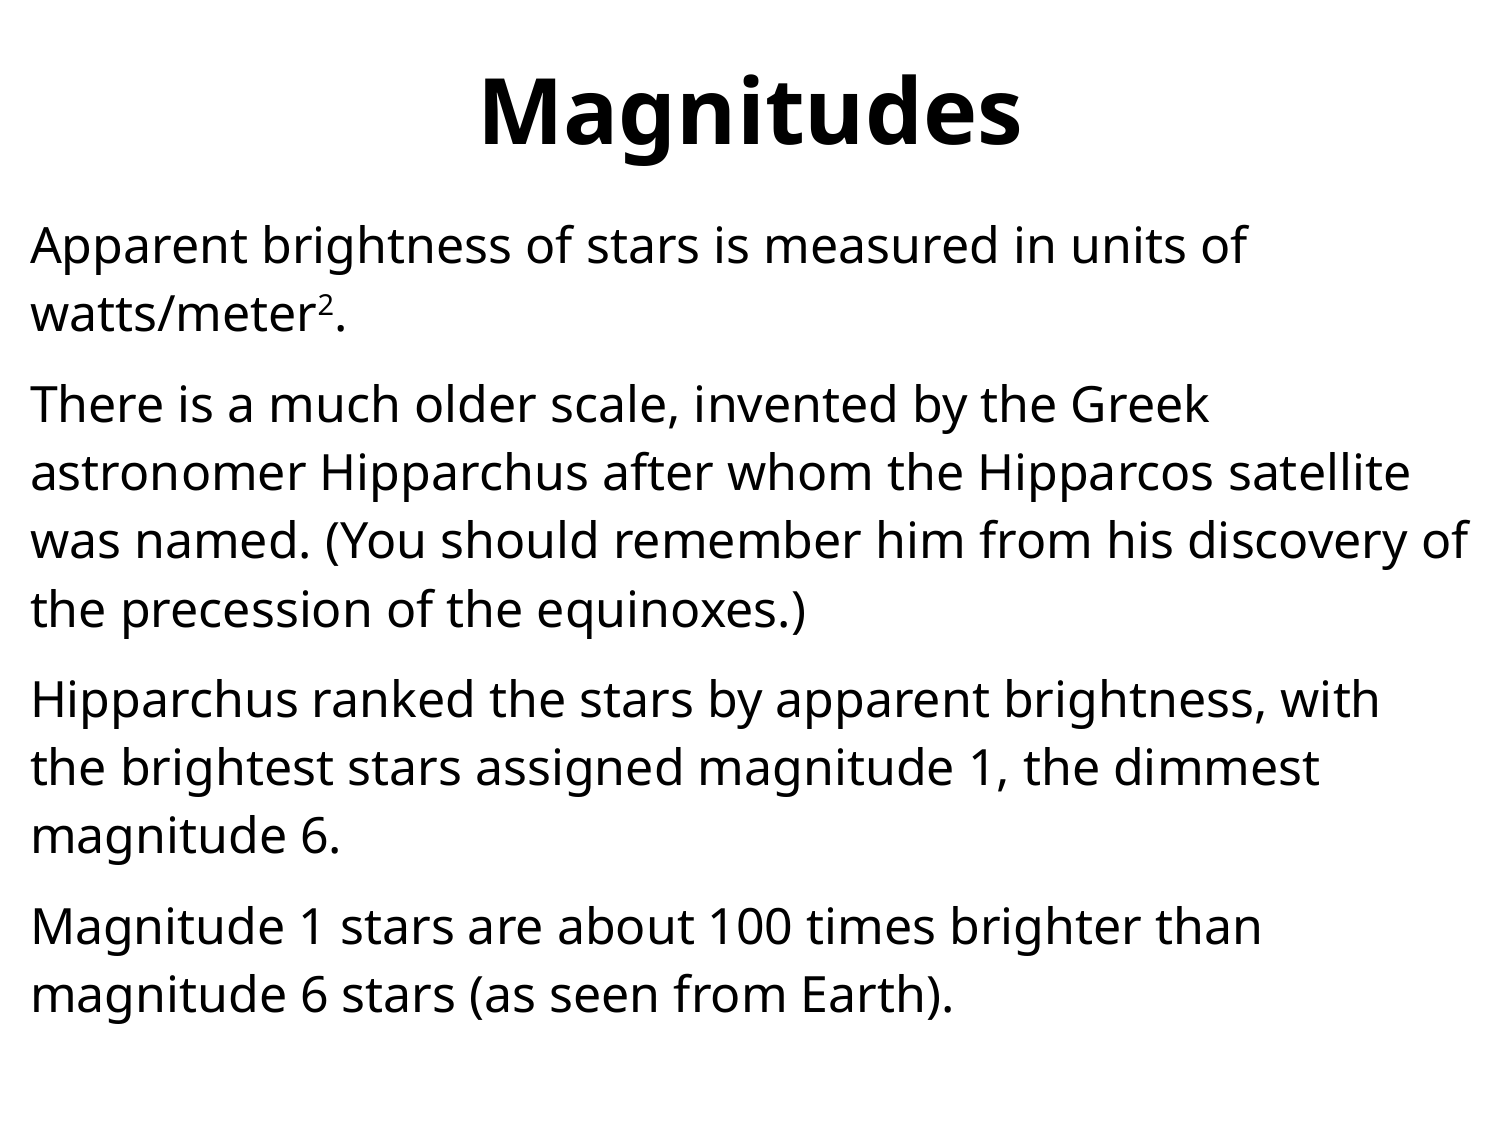

# Magnitudes
Apparent brightness of stars is measured in units of watts/meter2.
There is a much older scale, invented by the Greek astronomer Hipparchus after whom the Hipparcos satellite was named. (You should remember him from his discovery of the precession of the equinoxes.)
Hipparchus ranked the stars by apparent brightness, with the brightest stars assigned magnitude 1, the dimmest magnitude 6.
Magnitude 1 stars are about 100 times brighter than magnitude 6 stars (as seen from Earth).